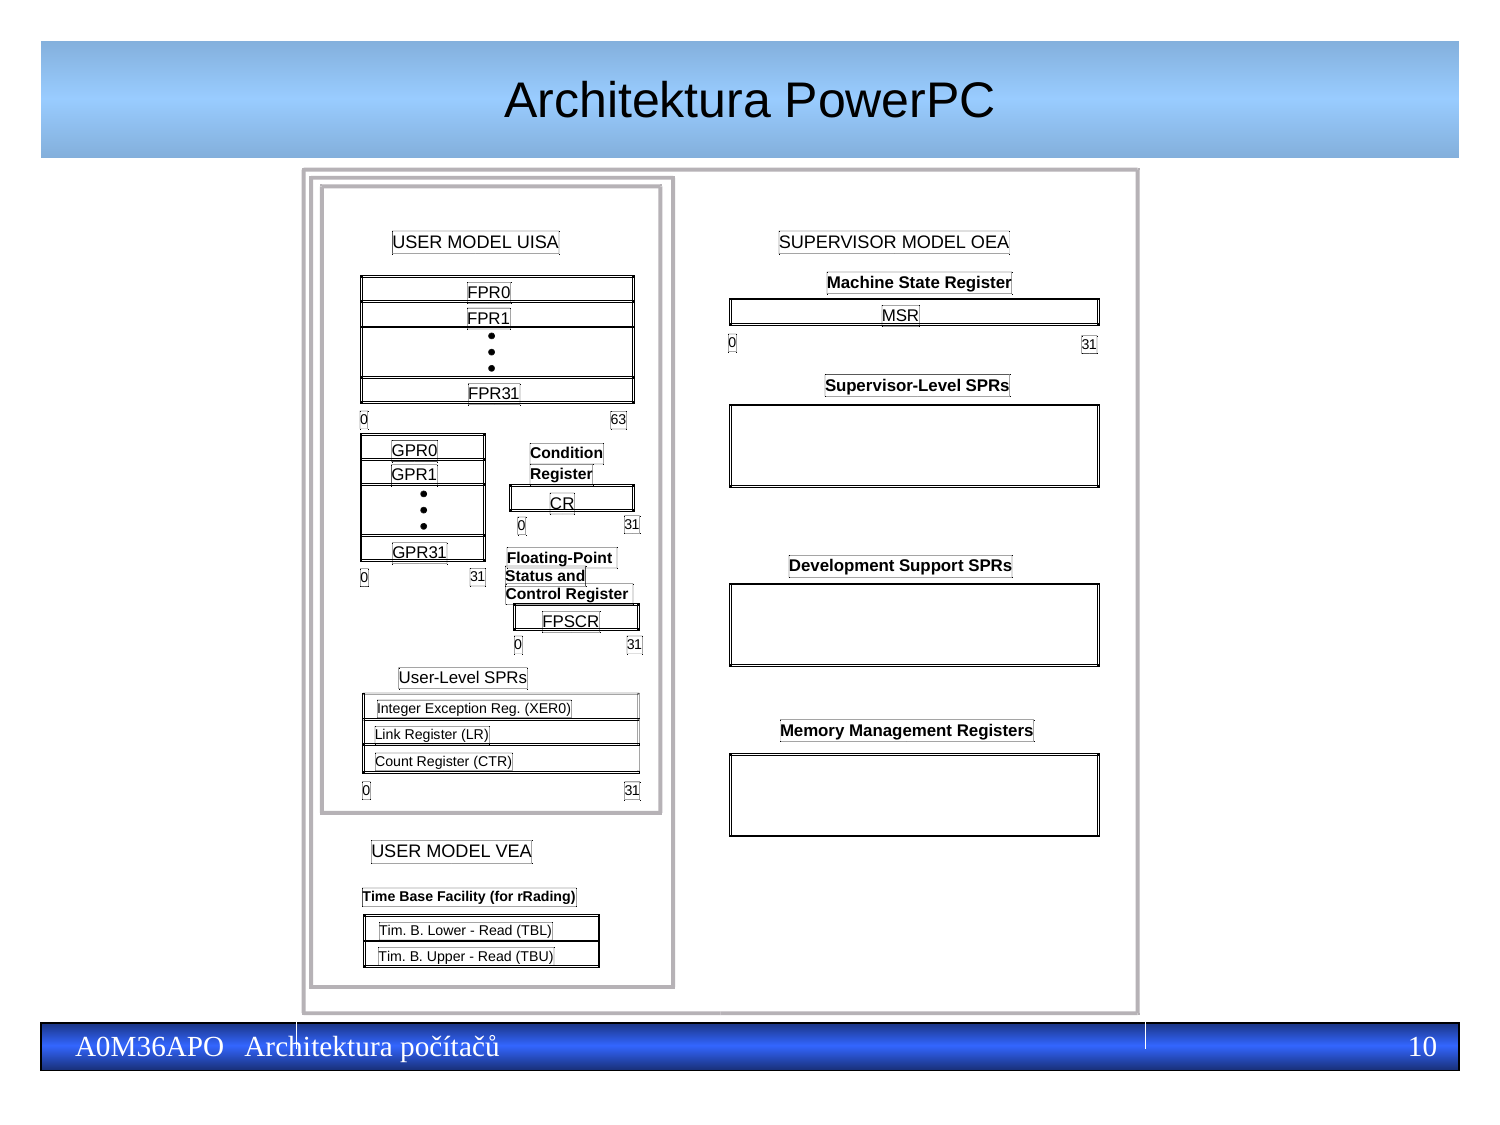

# Architektura PowerPC
A0M36APO Architektura počítačů
10